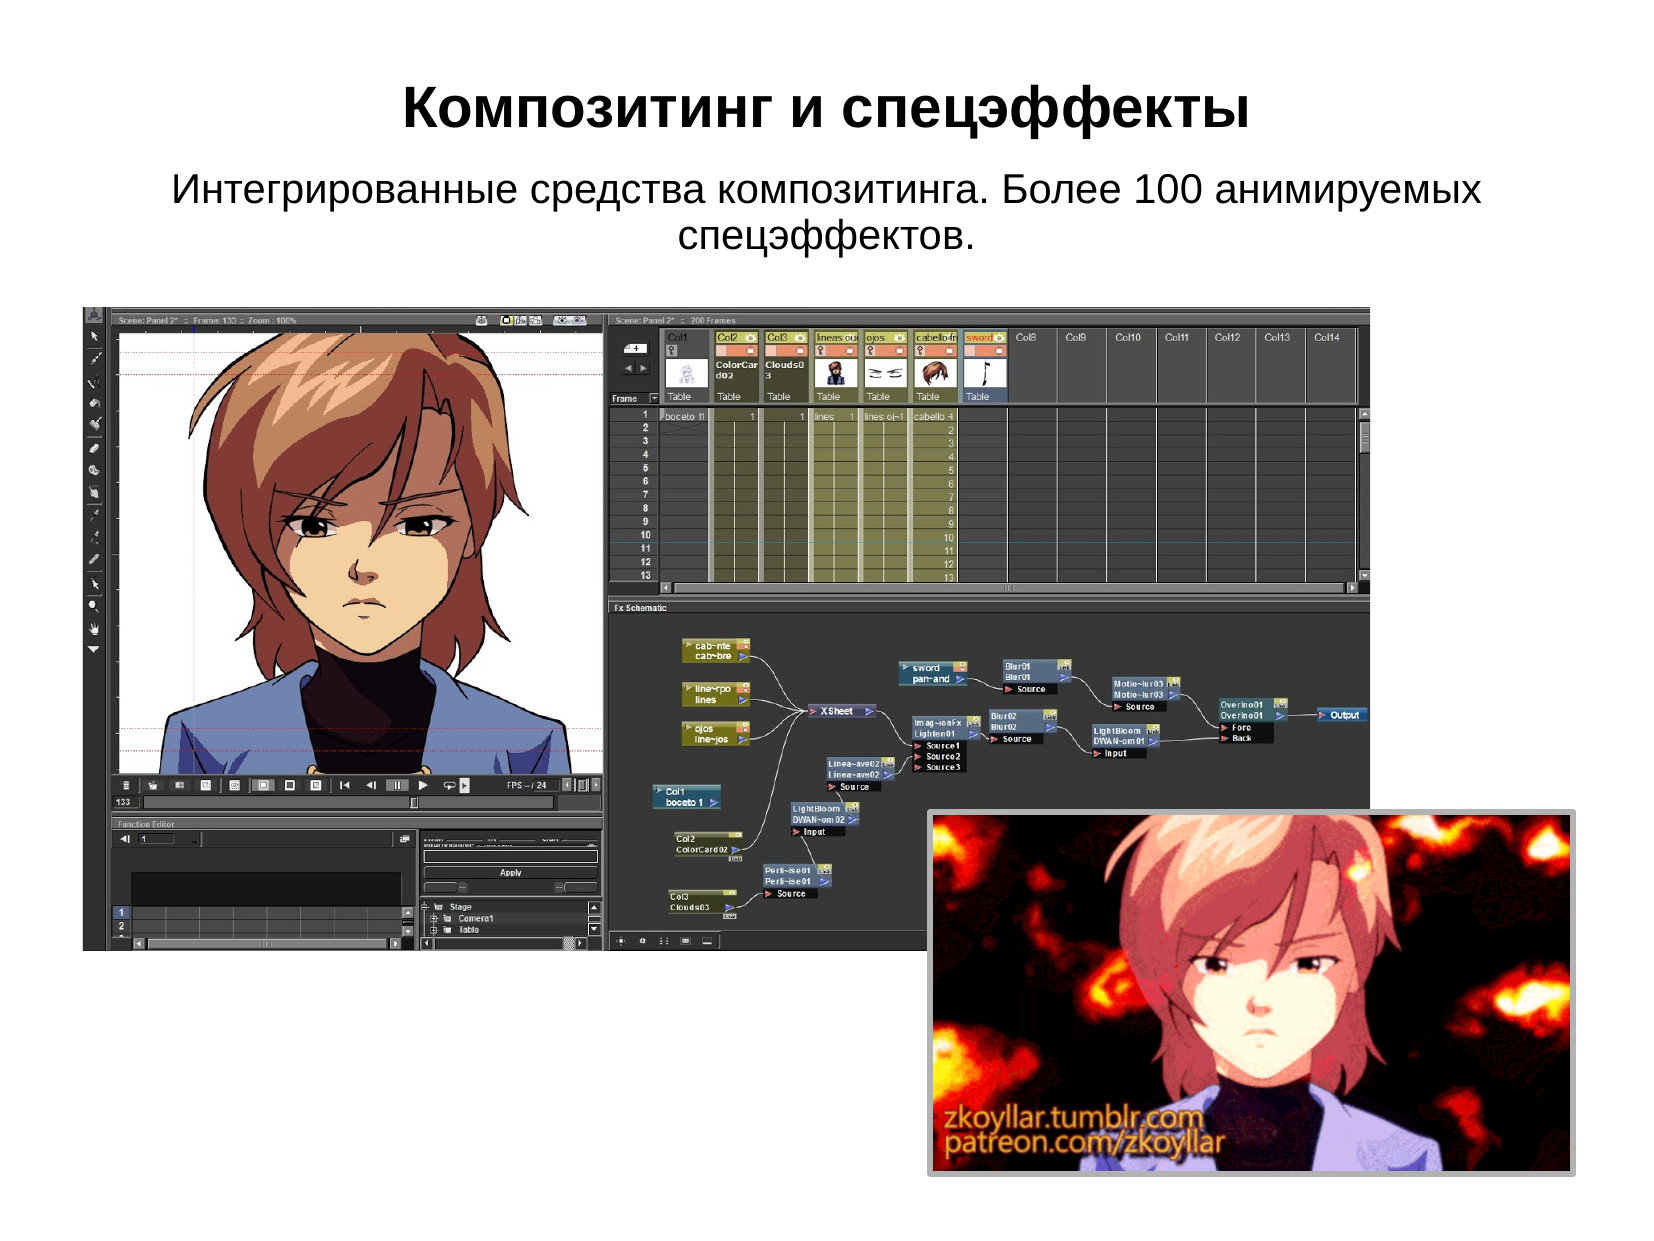

# Композитинг и спецэффекты
Интегрированные средства композитинга. Более 100 анимируемых спецэффектов.